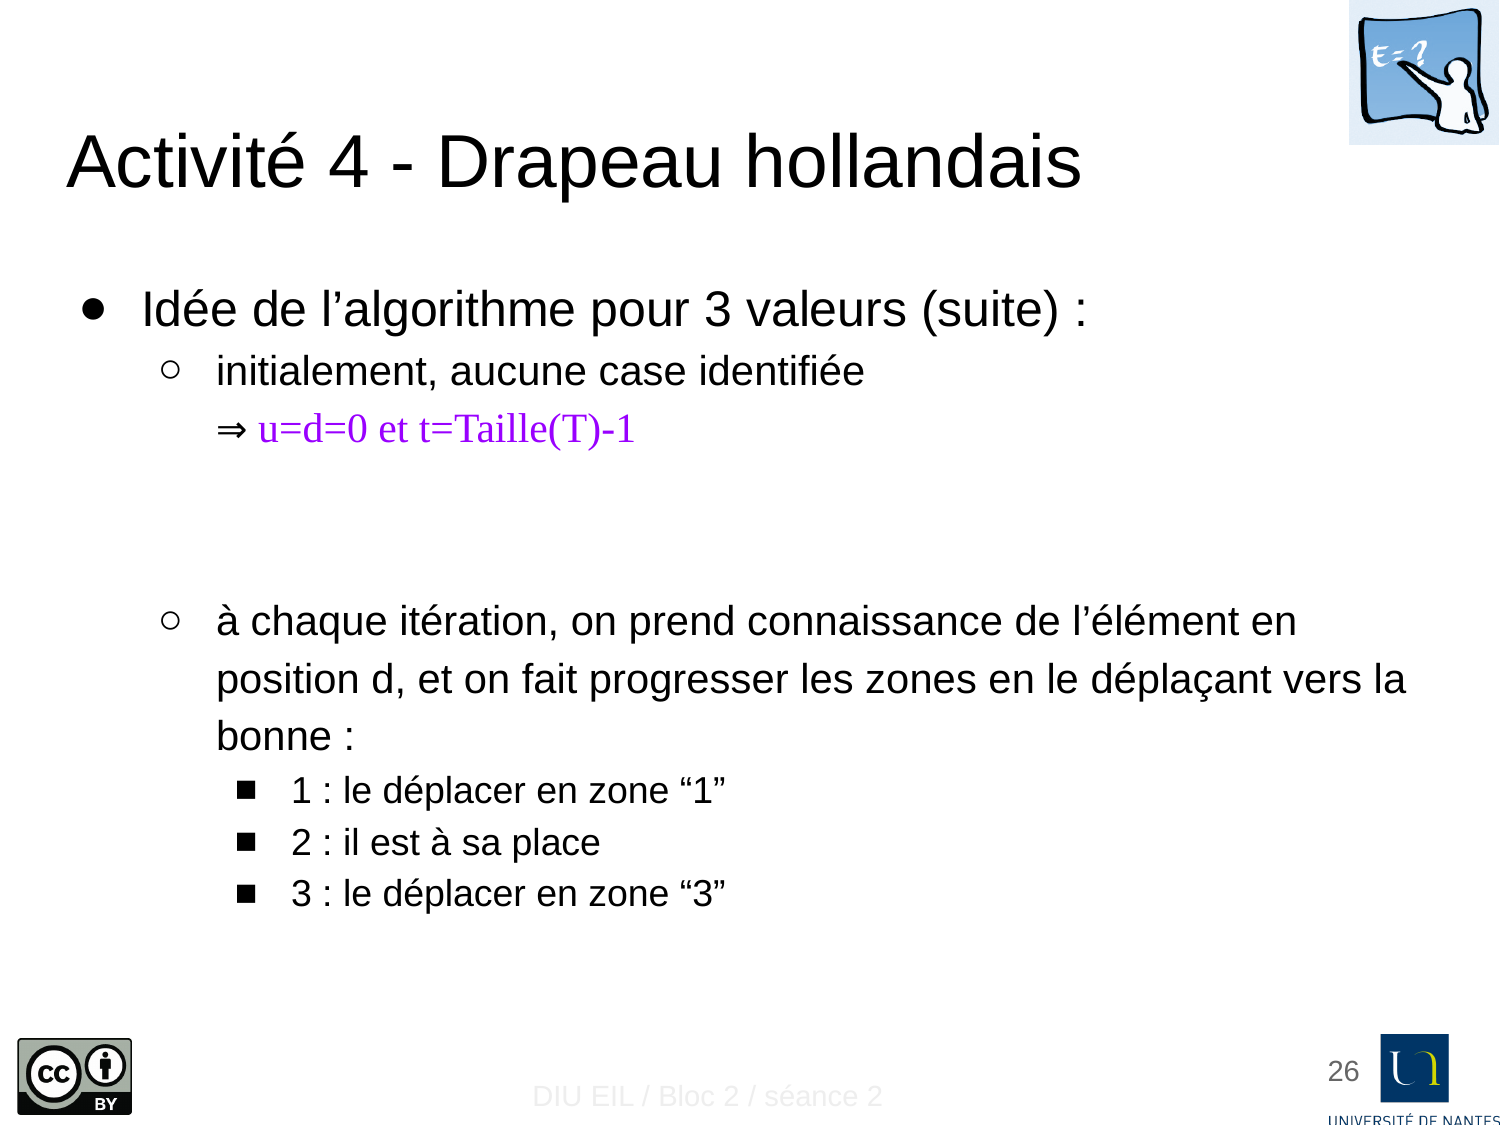

# Activité 4 - Drapeau hollandais
Idée de l’algorithme pour 3 valeurs (suite) :
initialement, aucune case identifiée
⇒ u=d=0 et t=Taille(T)-1
à chaque itération, on prend connaissance de l’élément en position d, et on fait progresser les zones en le déplaçant vers la bonne :
1 : le déplacer en zone “1”
2 : il est à sa place
3 : le déplacer en zone “3”